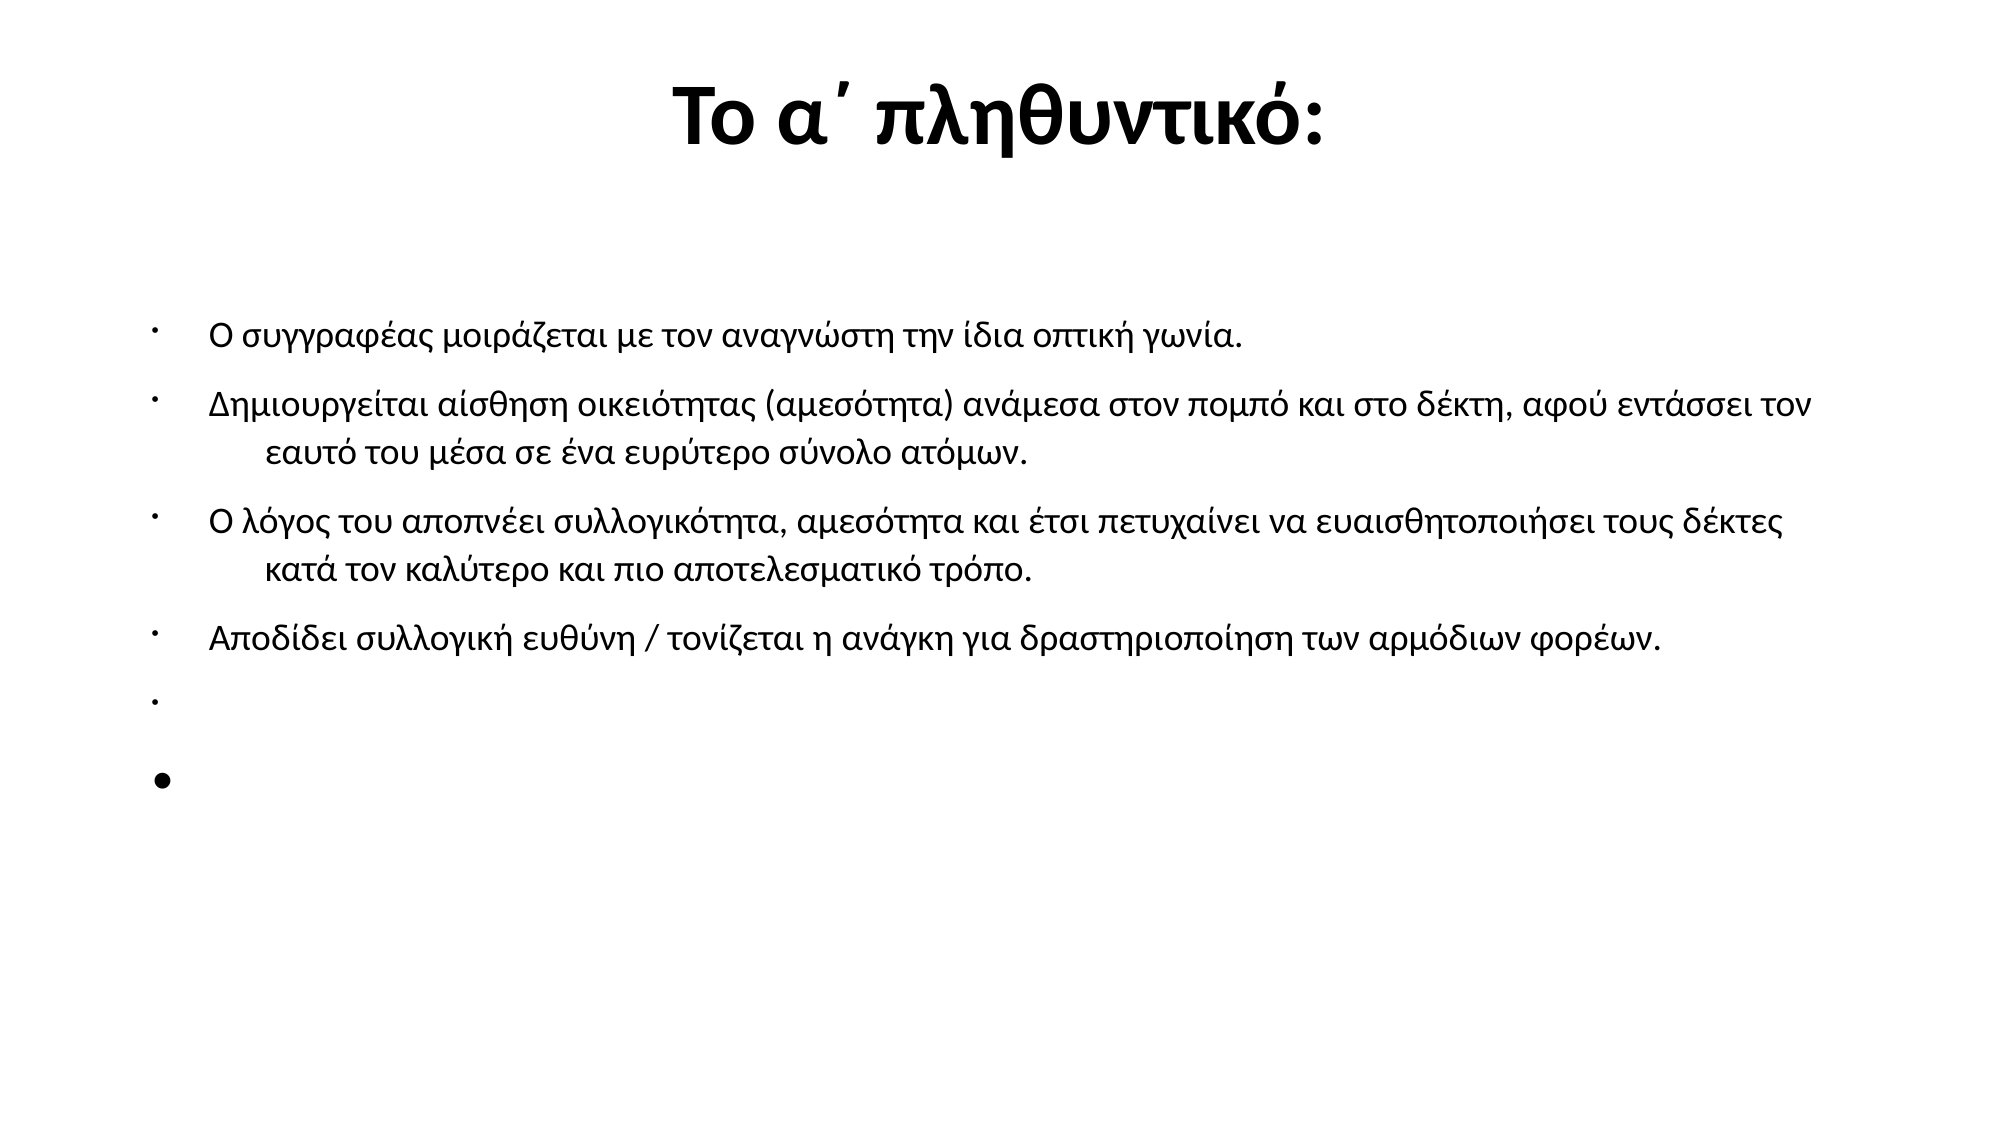

# Το α΄ πληθυντικό:
Ο συγγραφέας μοιράζεται με τον αναγνώστη την ίδια οπτική γωνία.
Δημιουργείται αίσθηση οικειότητας (αμεσότητα) ανάμεσα στον πομπό και στο δέκτη, αφού εντάσσει τον εαυτό του μέσα σε ένα ευρύτερο σύνολο ατόμων.
Ο λόγος του αποπνέει συλλογικότητα, αμεσότητα και έτσι πετυχαίνει να ευαισθητοποιήσει τους δέκτες κατά τον καλύτερο και πιο αποτελεσματικό τρόπο.
Αποδίδει συλλογική ευθύνη / τονίζεται η ανάγκη για δραστηριοποίηση των αρμόδιων φορέων.